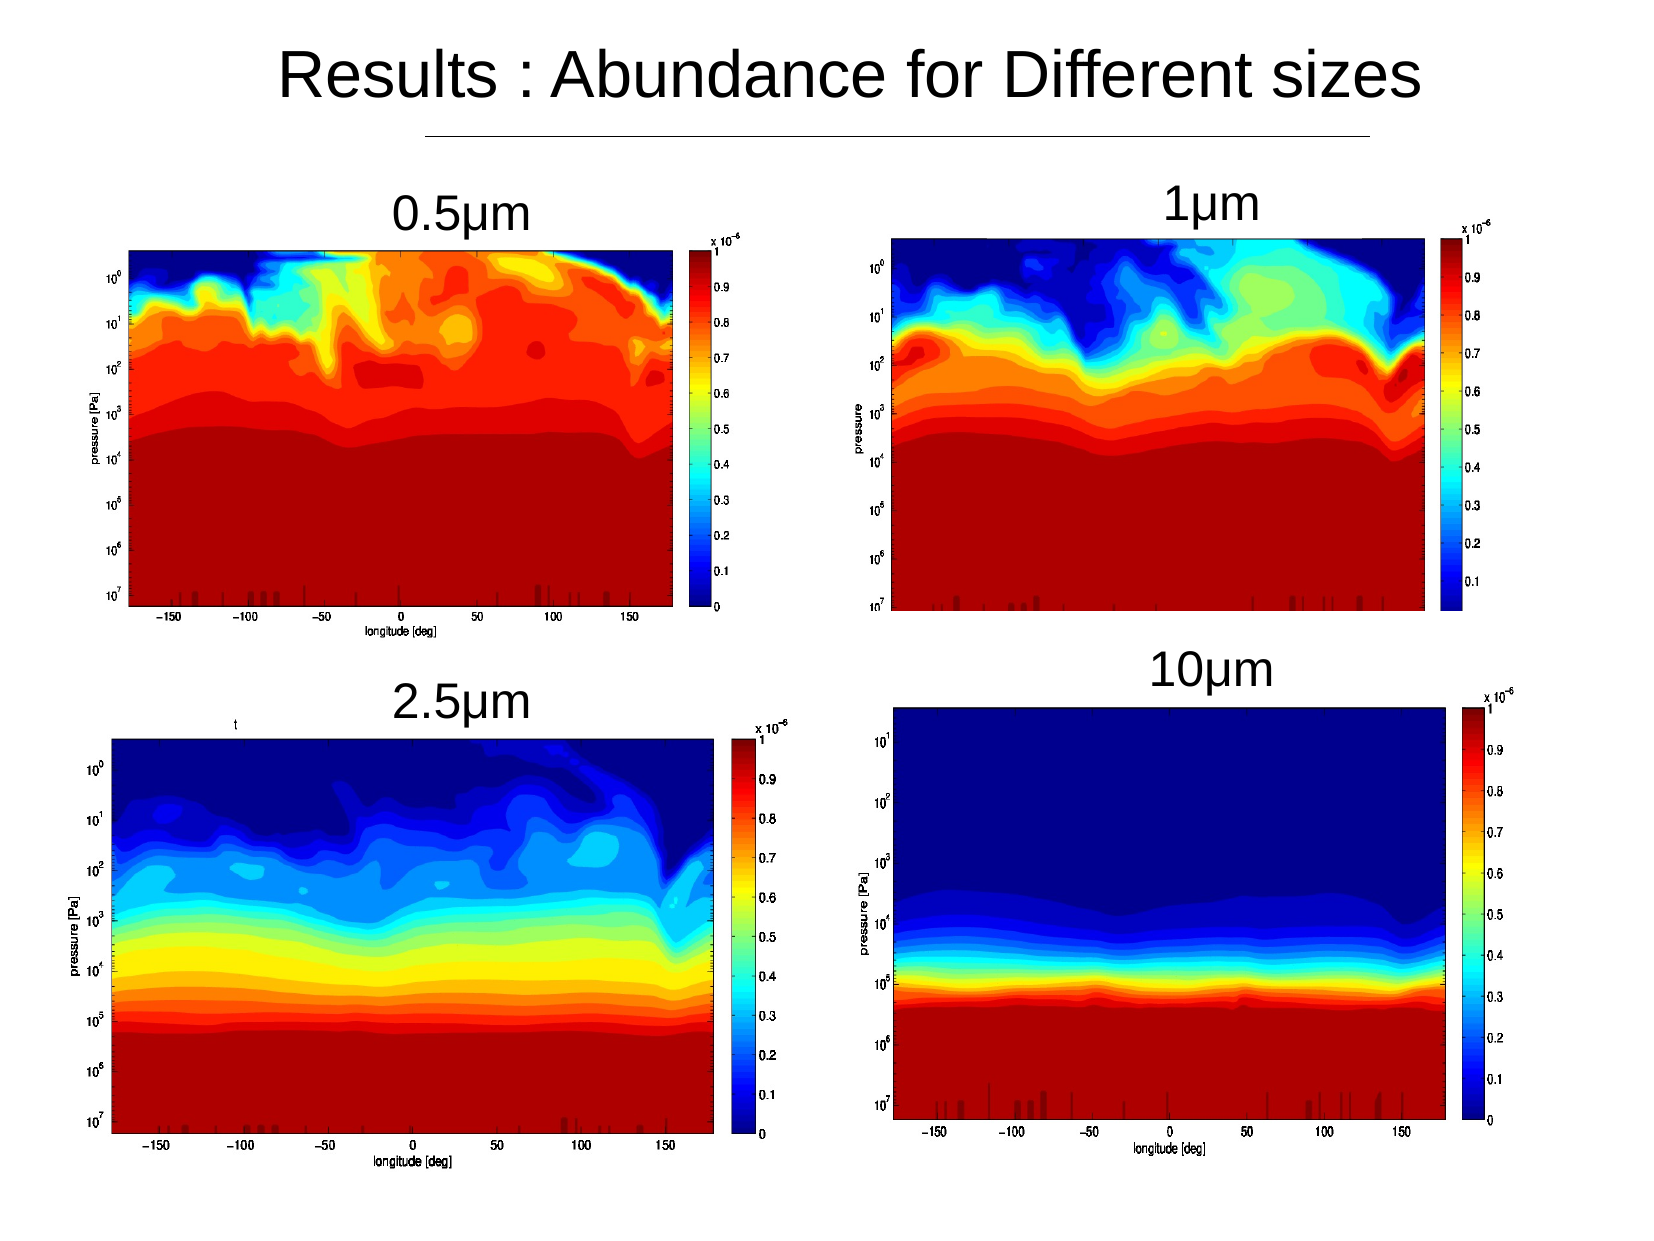

Results : Abundance for Different sizes
	1μm
	0.5μm
	10μm
	2.5μm